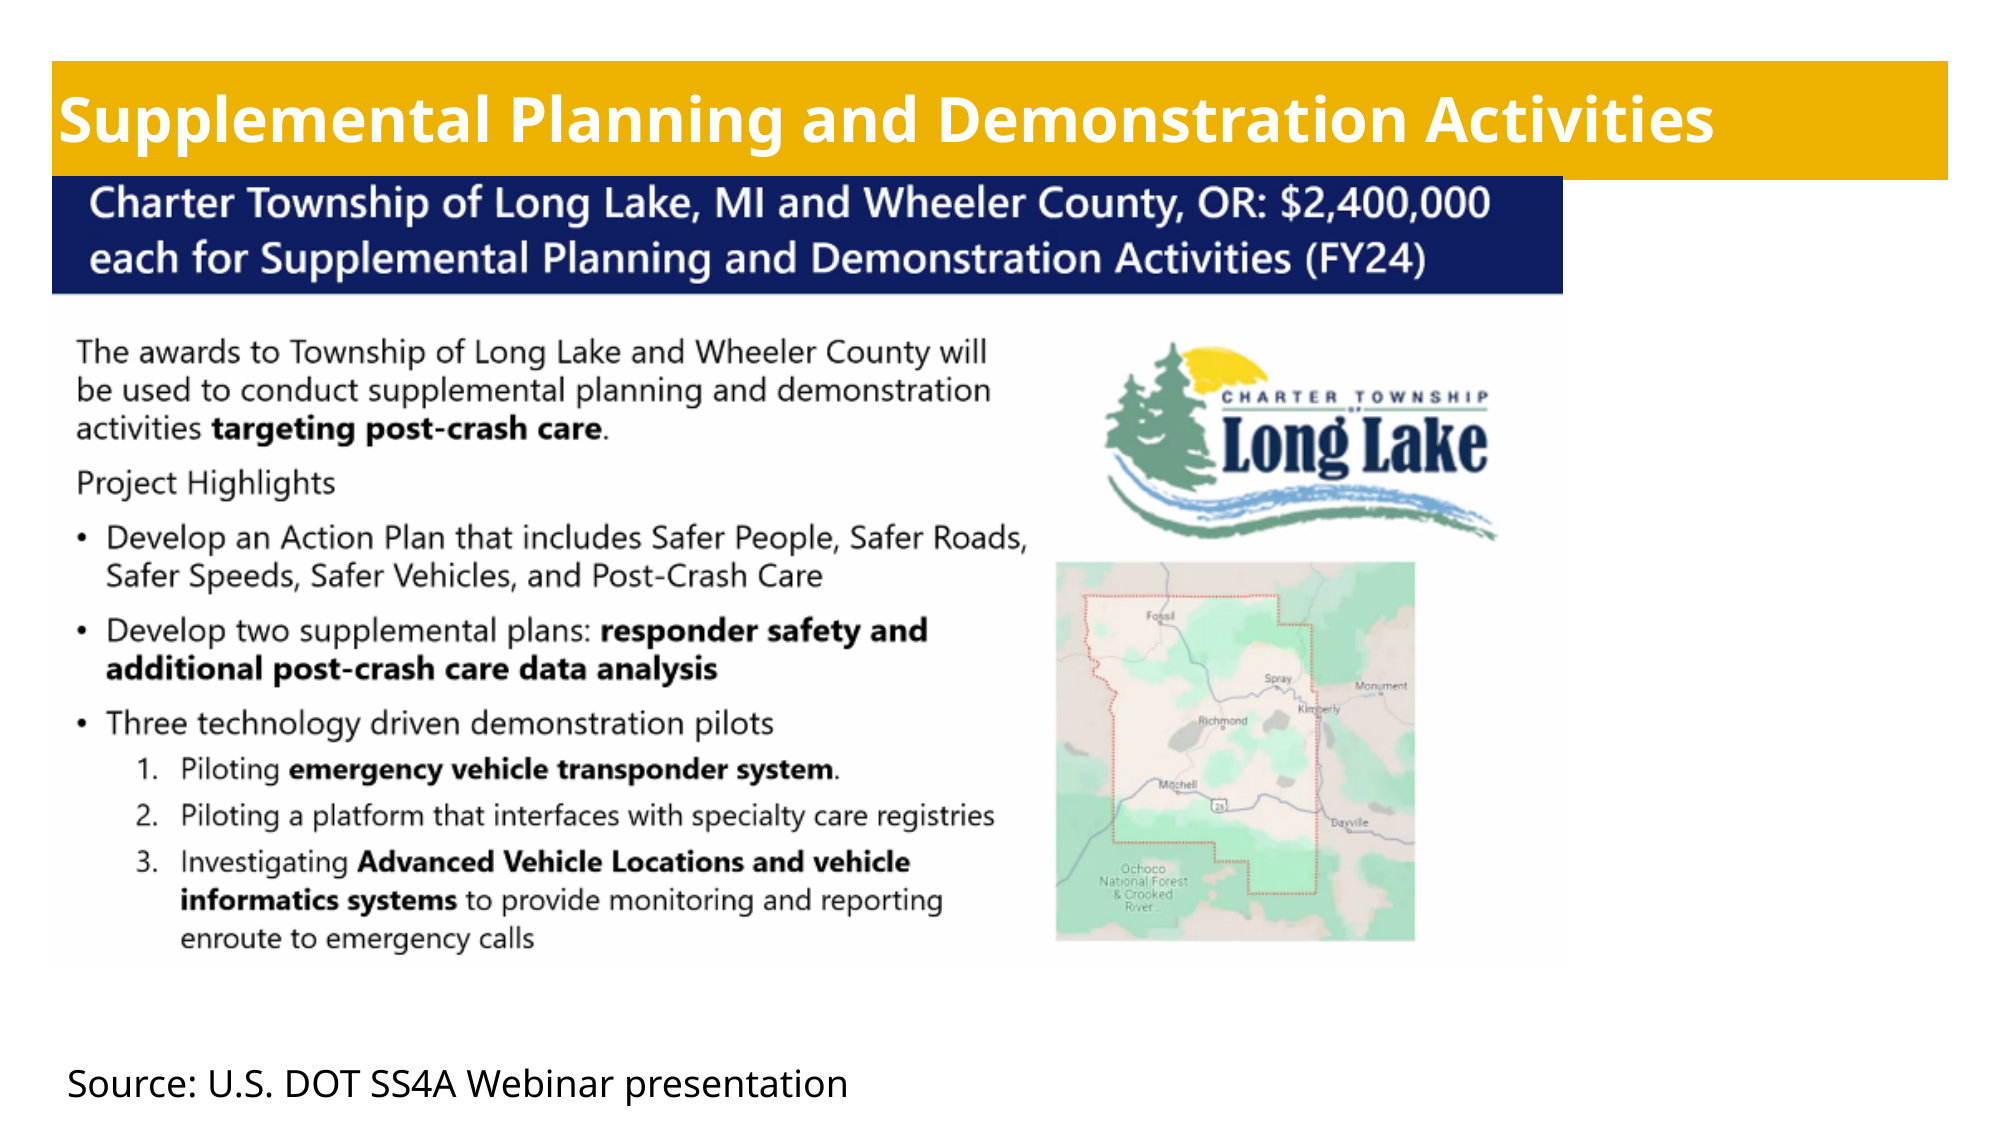

Supplemental Planning and Demonstration Activities
Source: U.S. DOT SS4A Webinar presentation